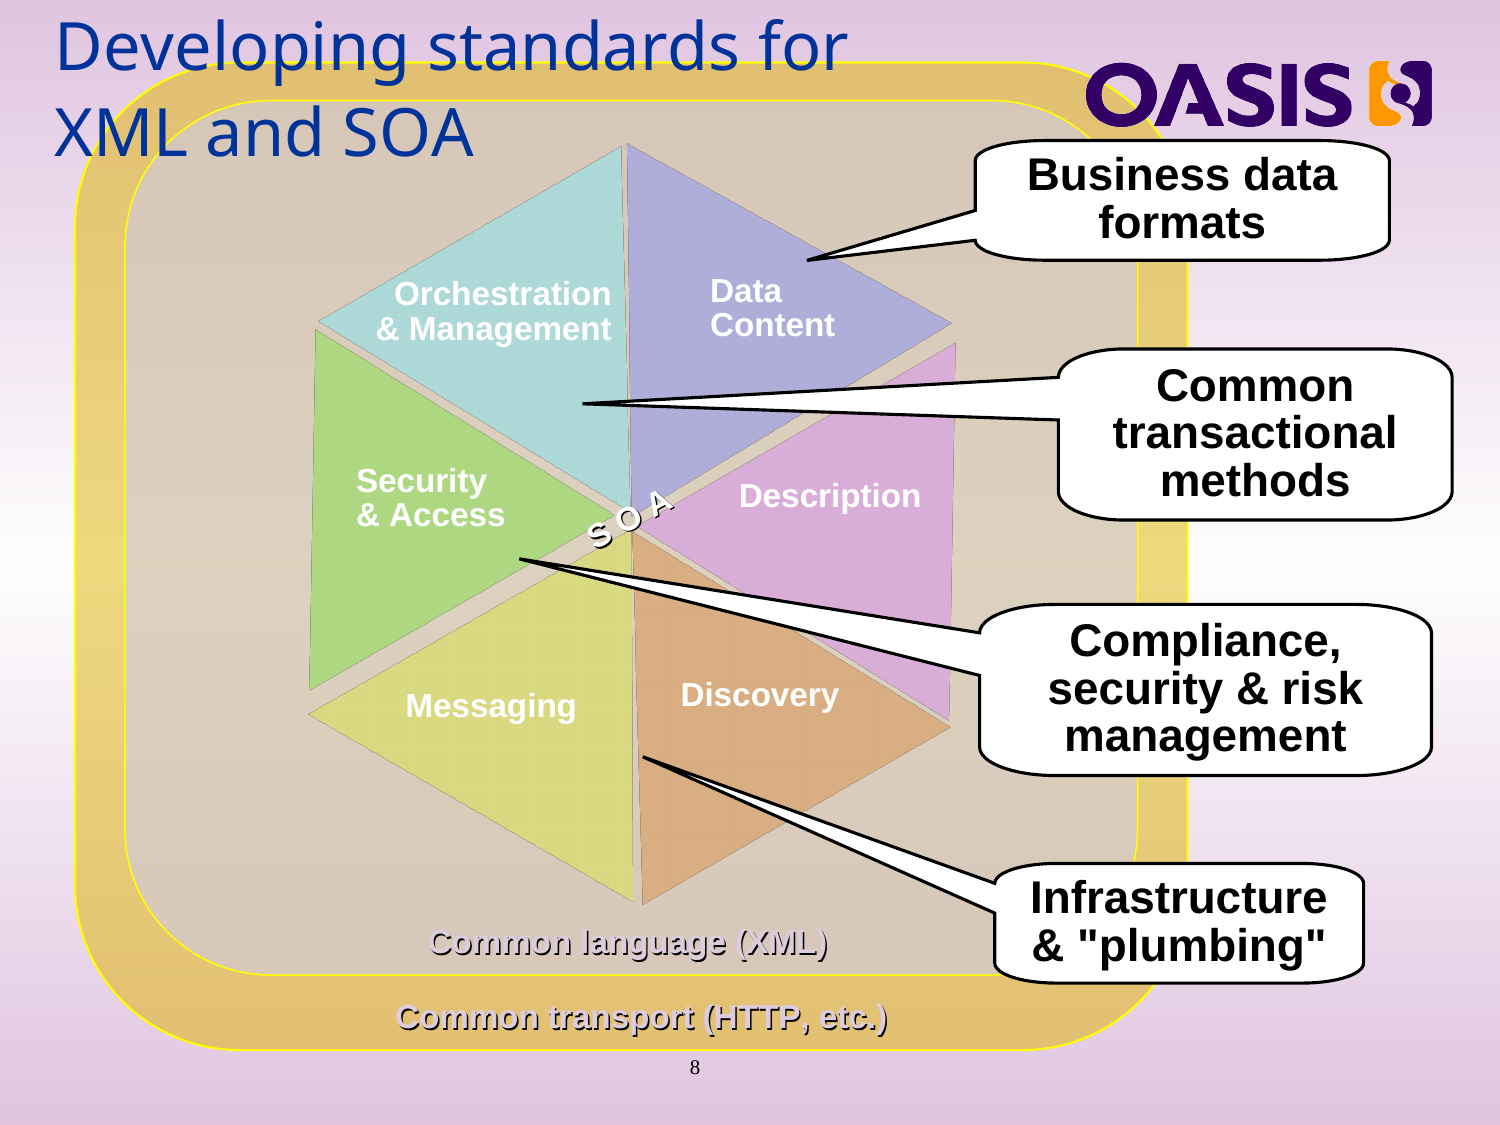

# Developing standards for XML and SOA
Business data formats
Data Content
Orchestration & Management
Security & Access
Description
S O A
Discovery
Messaging
Common transactional methods
Compliance, security & risk management
Infrastructure & "plumbing"
Common language (XML)‏
Common transport (HTTP, etc.)‏